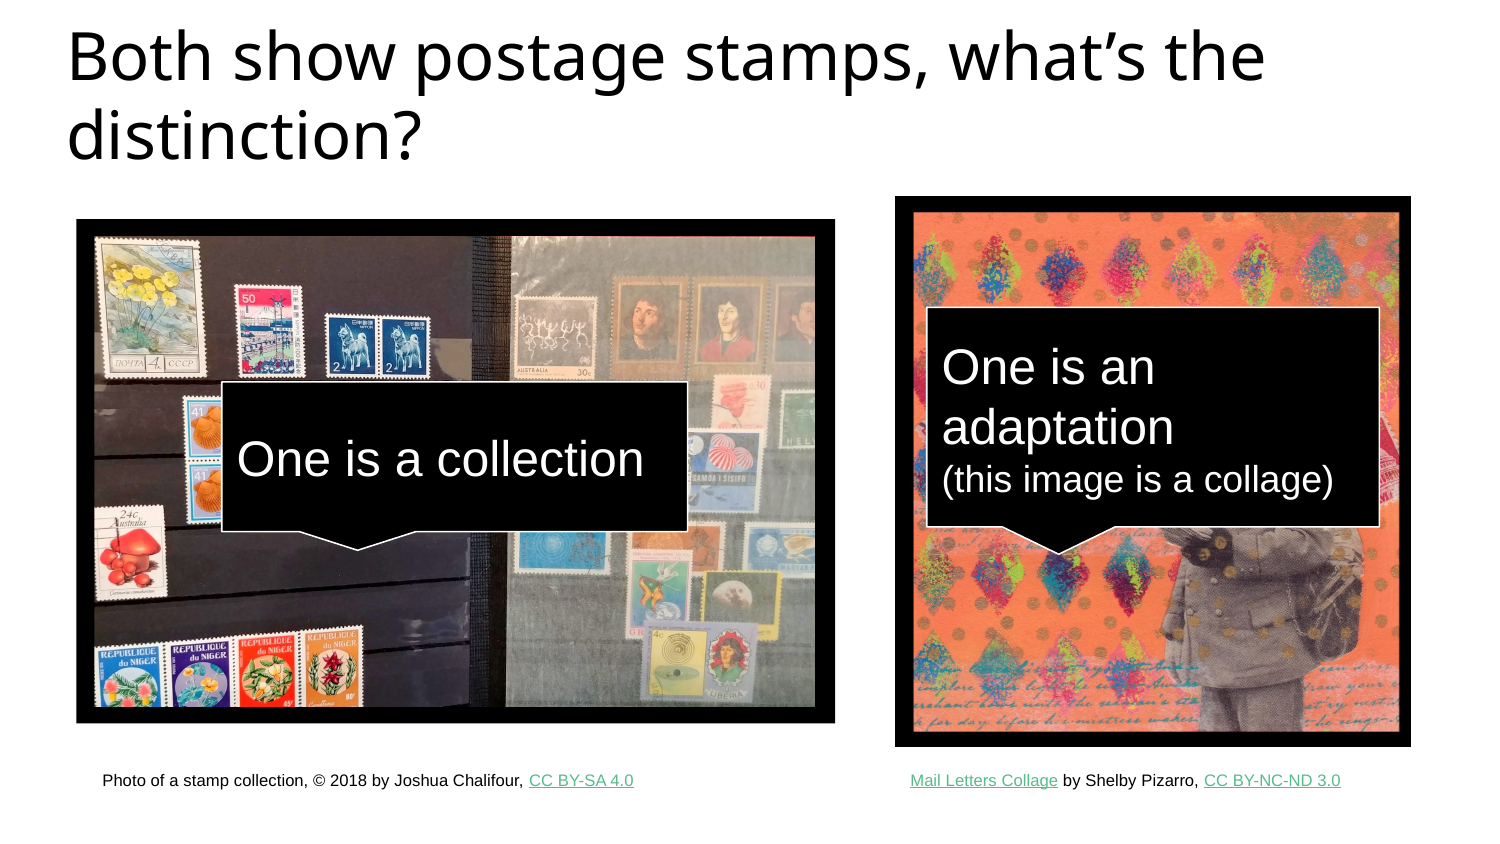

# Both show postage stamps, what’s the distinction?
One is an adaptation
(this image is a collage)
One is a collection
Photo of a stamp collection, © 2018 by Joshua Chalifour, CC BY-SA 4.0
Mail Letters Collage by Shelby Pizarro, CC BY-NC-ND 3.0